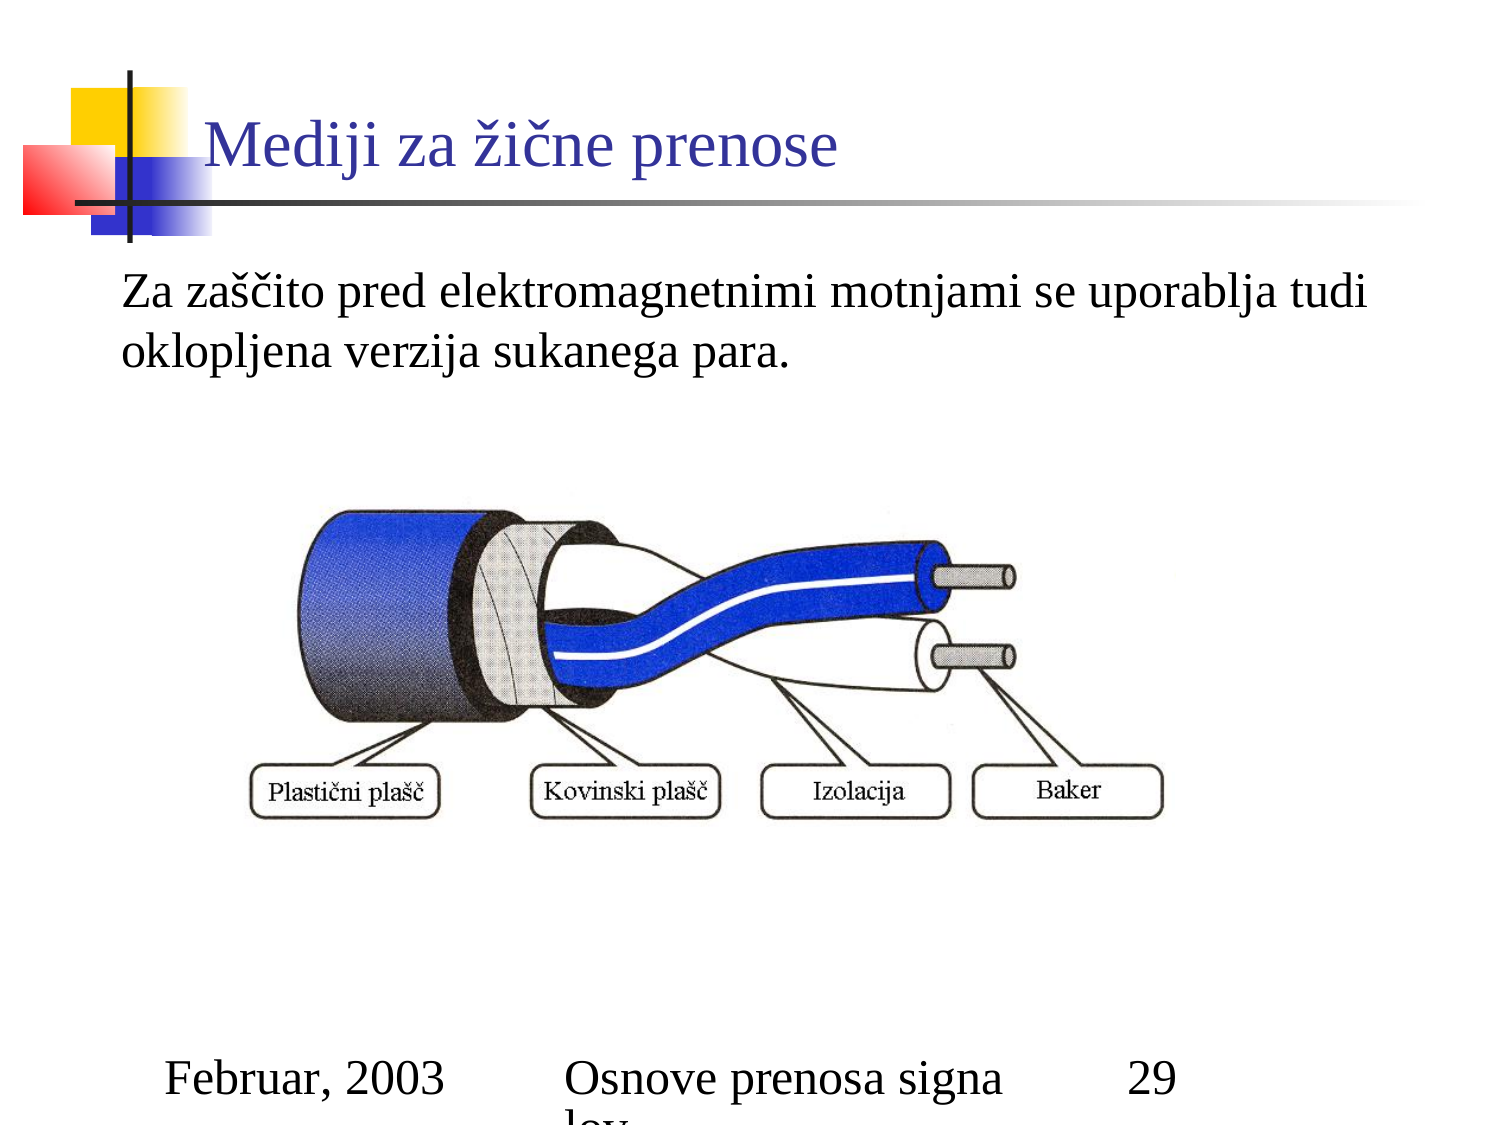

# Mediji za žične prenose
	Za zaščito pred elektromagnetnimi motnjami se uporablja tudi oklopljena verzija sukanega para.
Februar, 2003
Osnove prenosa signalov
29